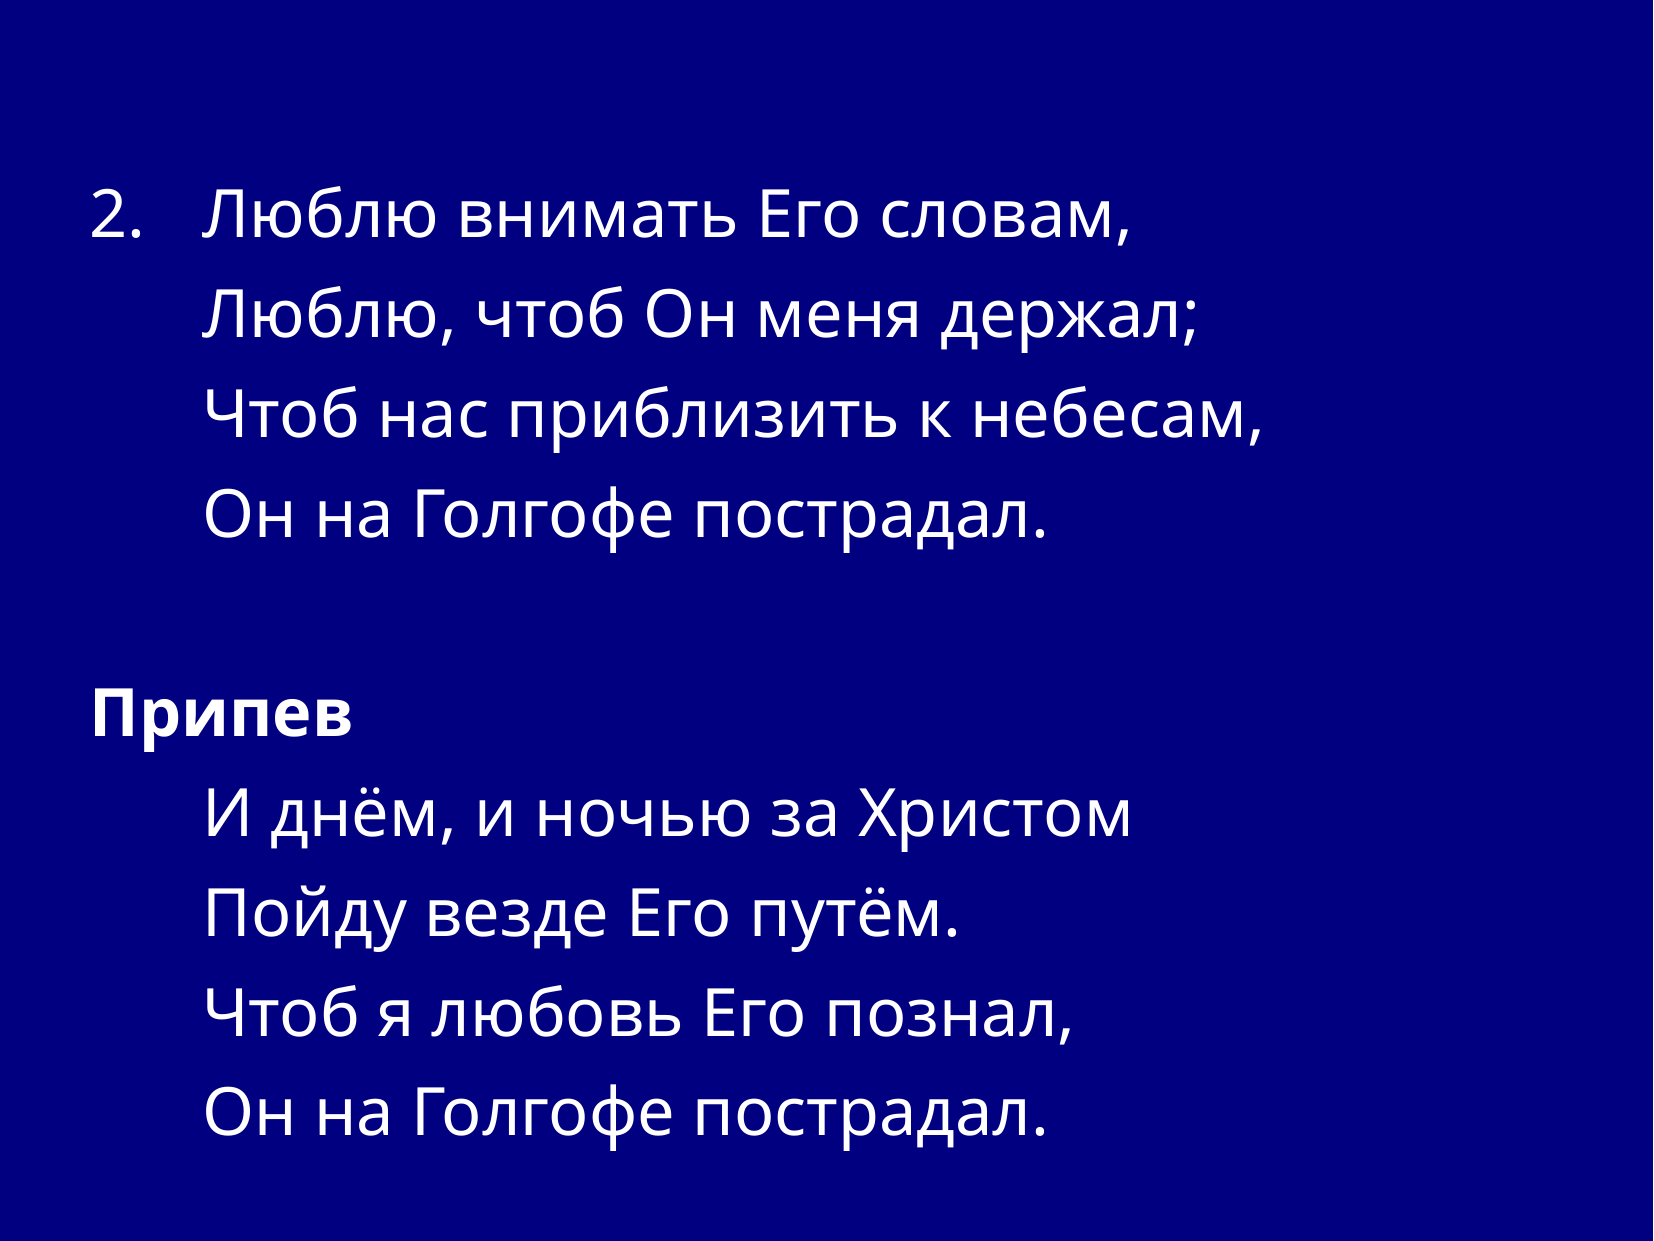

2.	Люблю внимать Его словам,
	Люблю, чтоб Он меня держал;
	Чтоб нас приблизить к небесам,
	Он на Голгофе пострадал.
Припев
	И днём, и ночью за Христом
	Пойду везде Его путём.
	Чтоб я любовь Его познал,
	Он на Голгофе пострадал.